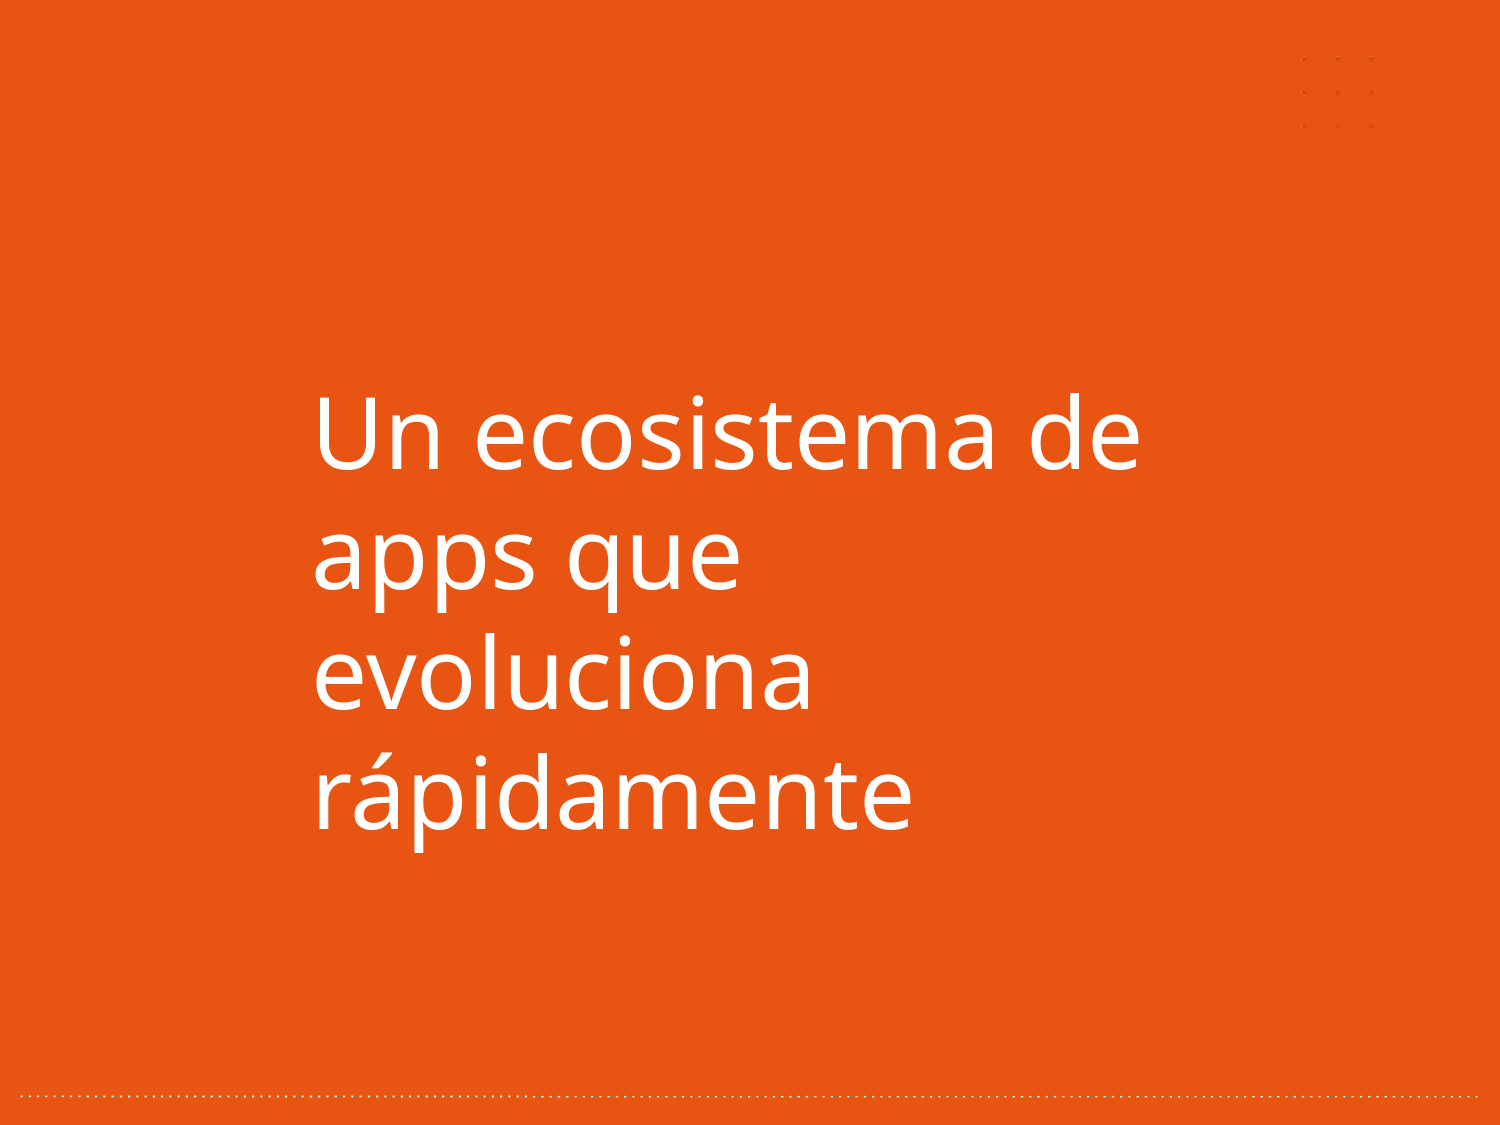

Un ecosistema de apps que evoluciona rápidamente